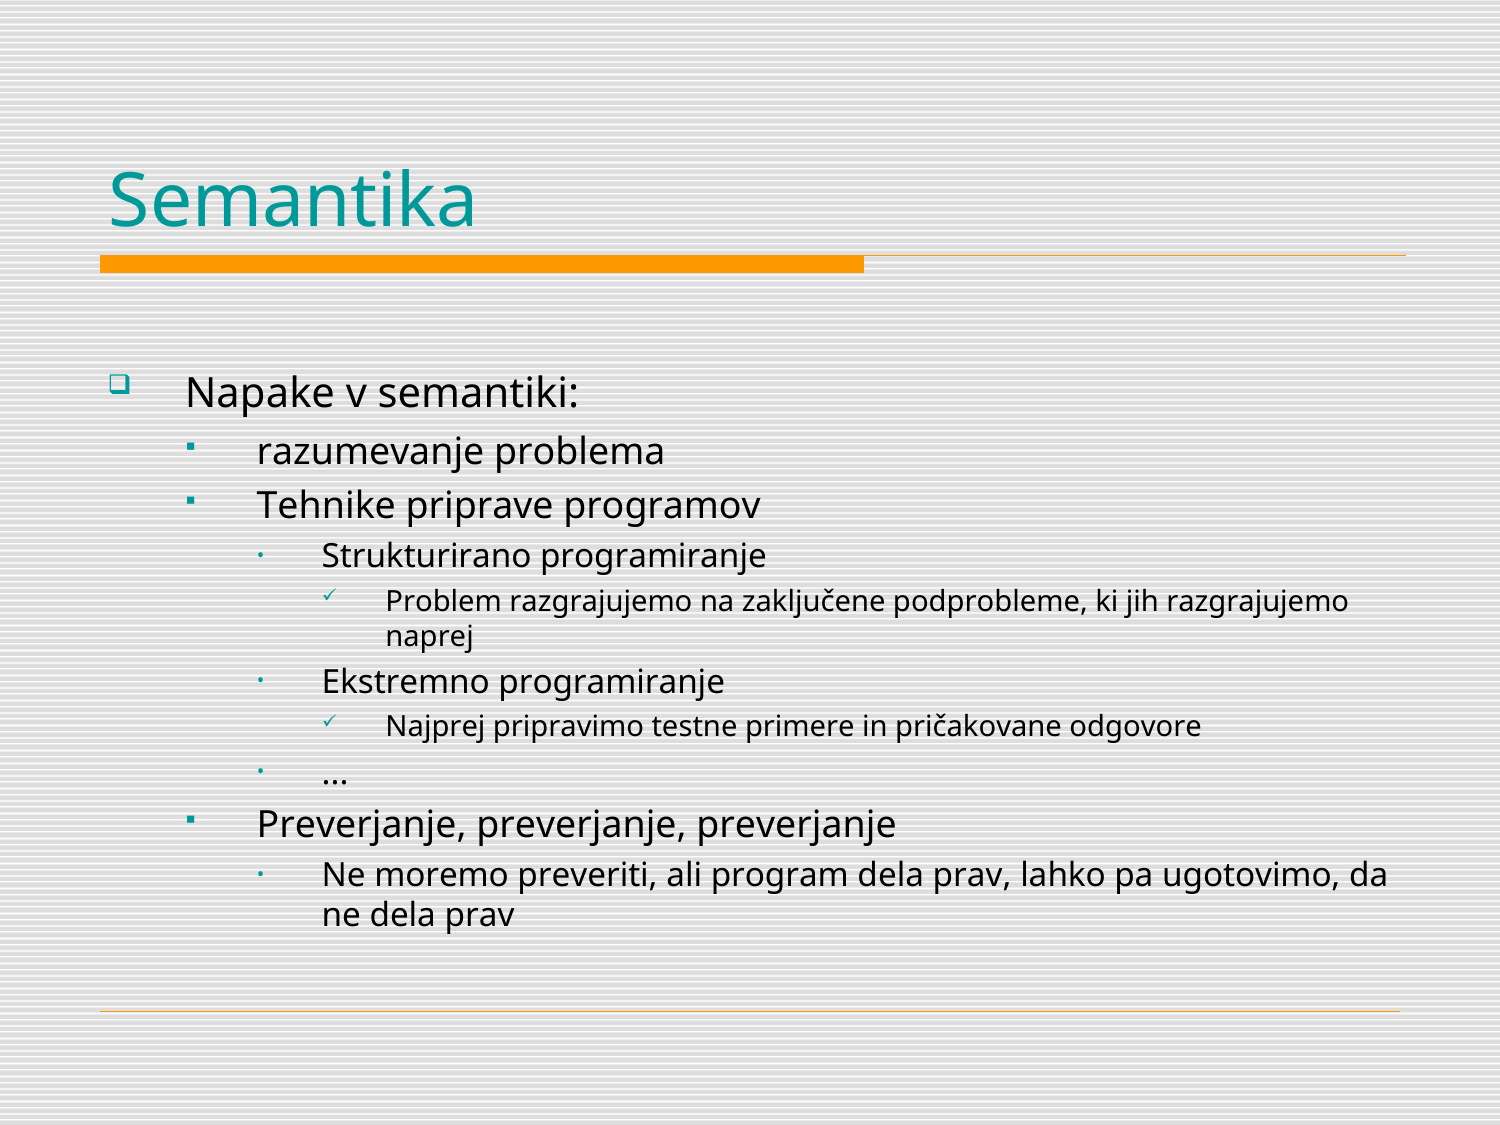

# Semantika
Napake v semantiki:
razumevanje problema
Tehnike priprave programov
Strukturirano programiranje
Problem razgrajujemo na zaključene podprobleme, ki jih razgrajujemo naprej
Ekstremno programiranje
Najprej pripravimo testne primere in pričakovane odgovore
...
Preverjanje, preverjanje, preverjanje
Ne moremo preveriti, ali program dela prav, lahko pa ugotovimo, da ne dela prav